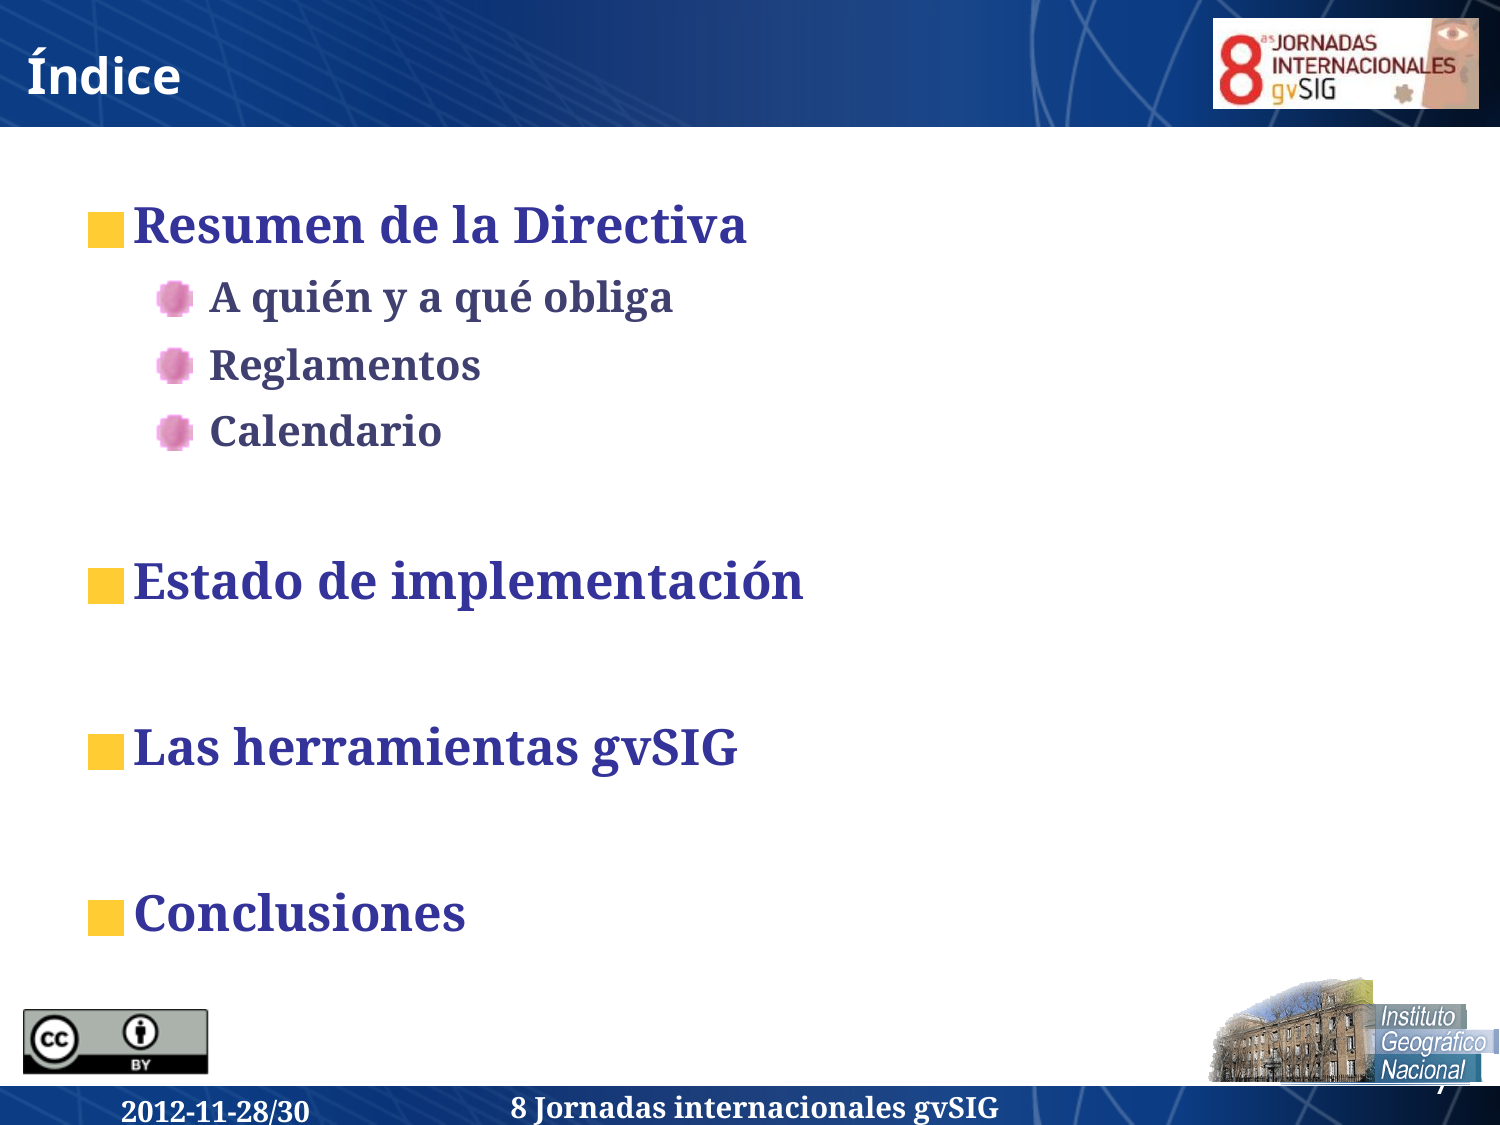

# Índice
Resumen de la Directiva
 A quién y a qué obliga
 Reglamentos
 Calendario
Estado de implementación
Las herramientas gvSIG
Conclusiones